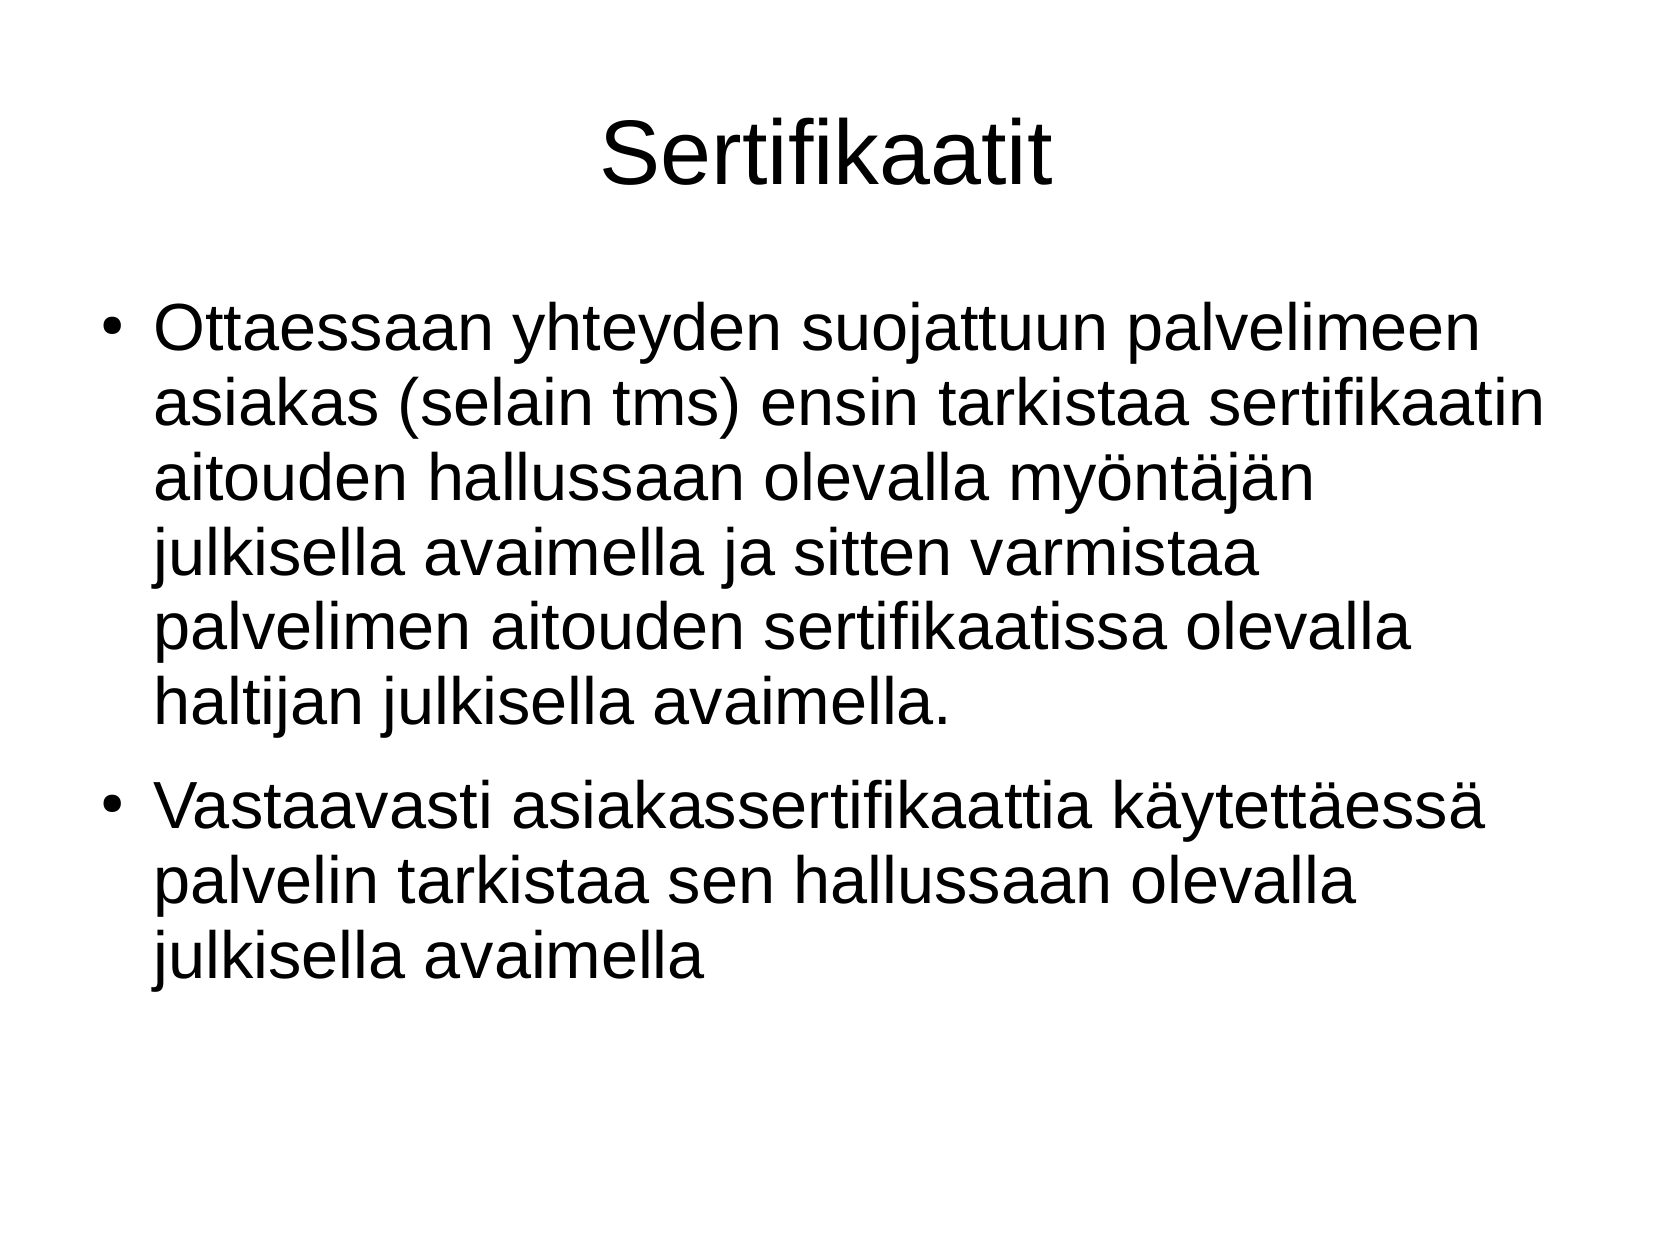

# Sertifikaatit
Ottaessaan yhteyden suojattuun palvelimeen asiakas (selain tms) ensin tarkistaa sertifikaatin aitouden hallussaan olevalla myöntäjän julkisella avaimella ja sitten varmistaa palvelimen aitouden sertifikaatissa olevalla haltijan julkisella avaimella.
Vastaavasti asiakassertifikaattia käytettäessä palvelin tarkistaa sen hallussaan olevalla julkisella avaimella